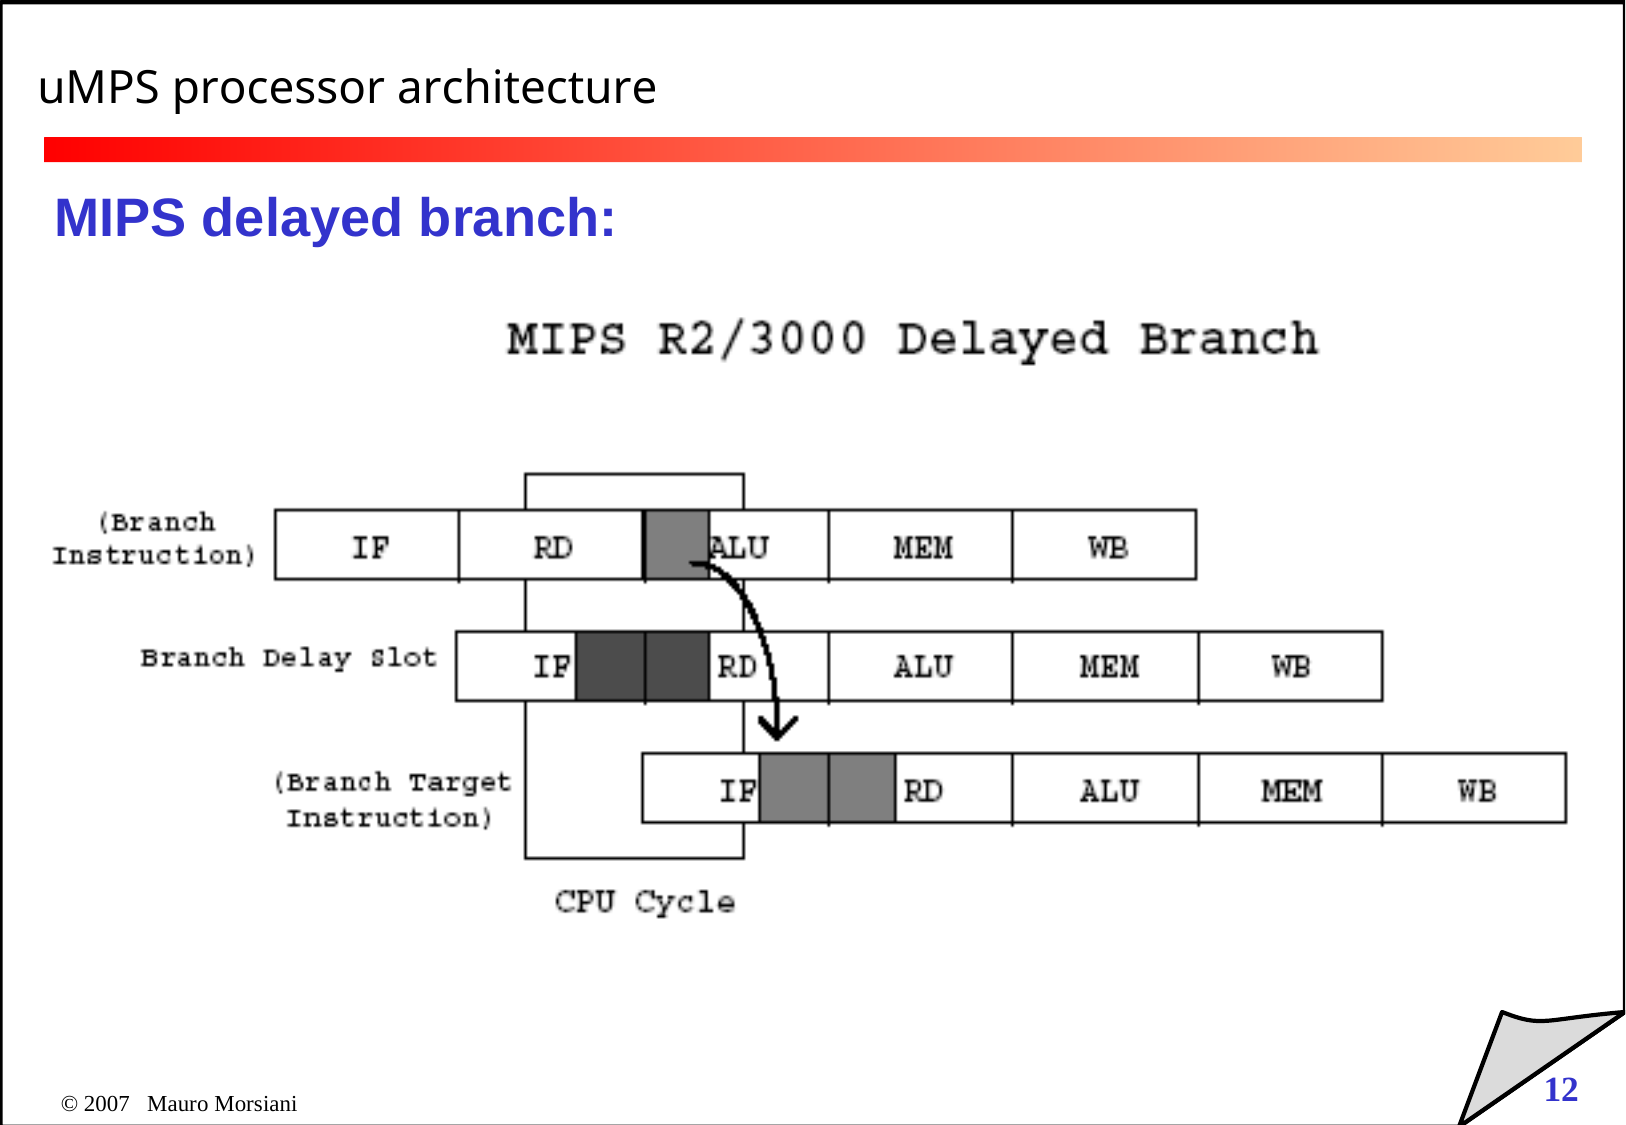

# uMPS processor architecture
MIPS delayed branch: